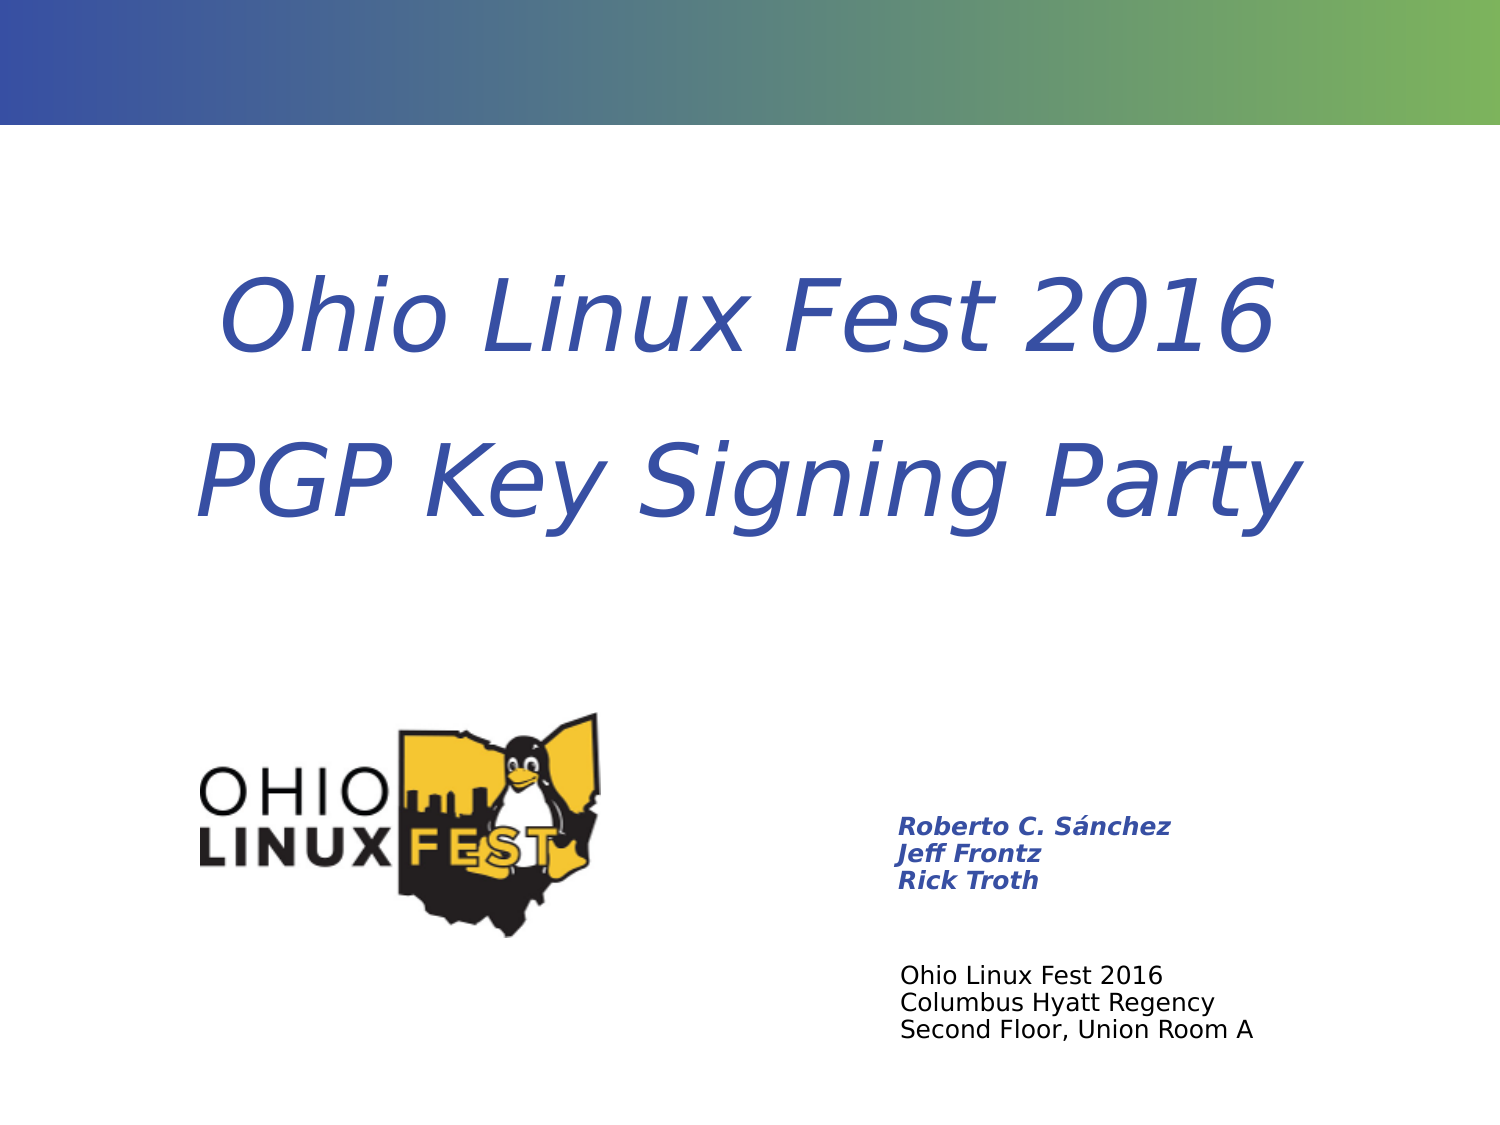

# Ohio Linux Fest 2016 PGP Key Signing Party
Roberto C. Sánchez
Jeff Frontz
Rick Troth
Ohio Linux Fest 2016
Columbus Hyatt Regency
Second Floor, Union Room A